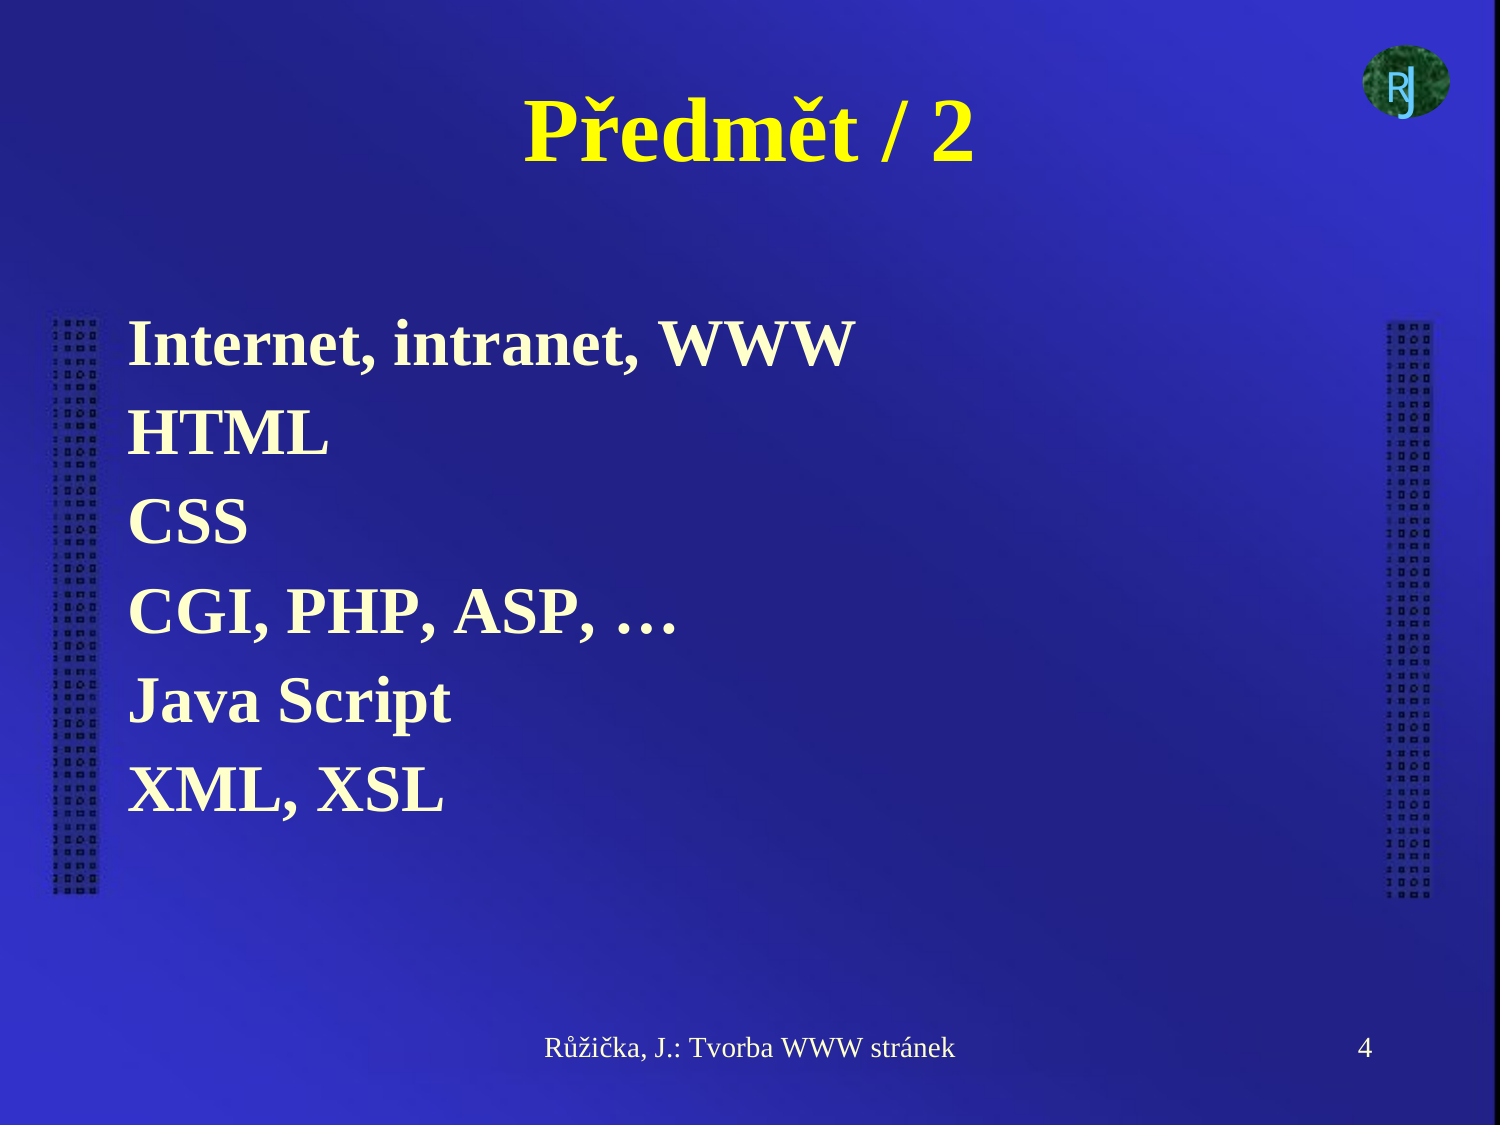

# Předmět / 2
J
R
Internet, intranet, WWW
HTML
CSS
CGI, PHP, ASP, …
Java Script
XML, XSL
Růžička, J.: Tvorba WWW stránek